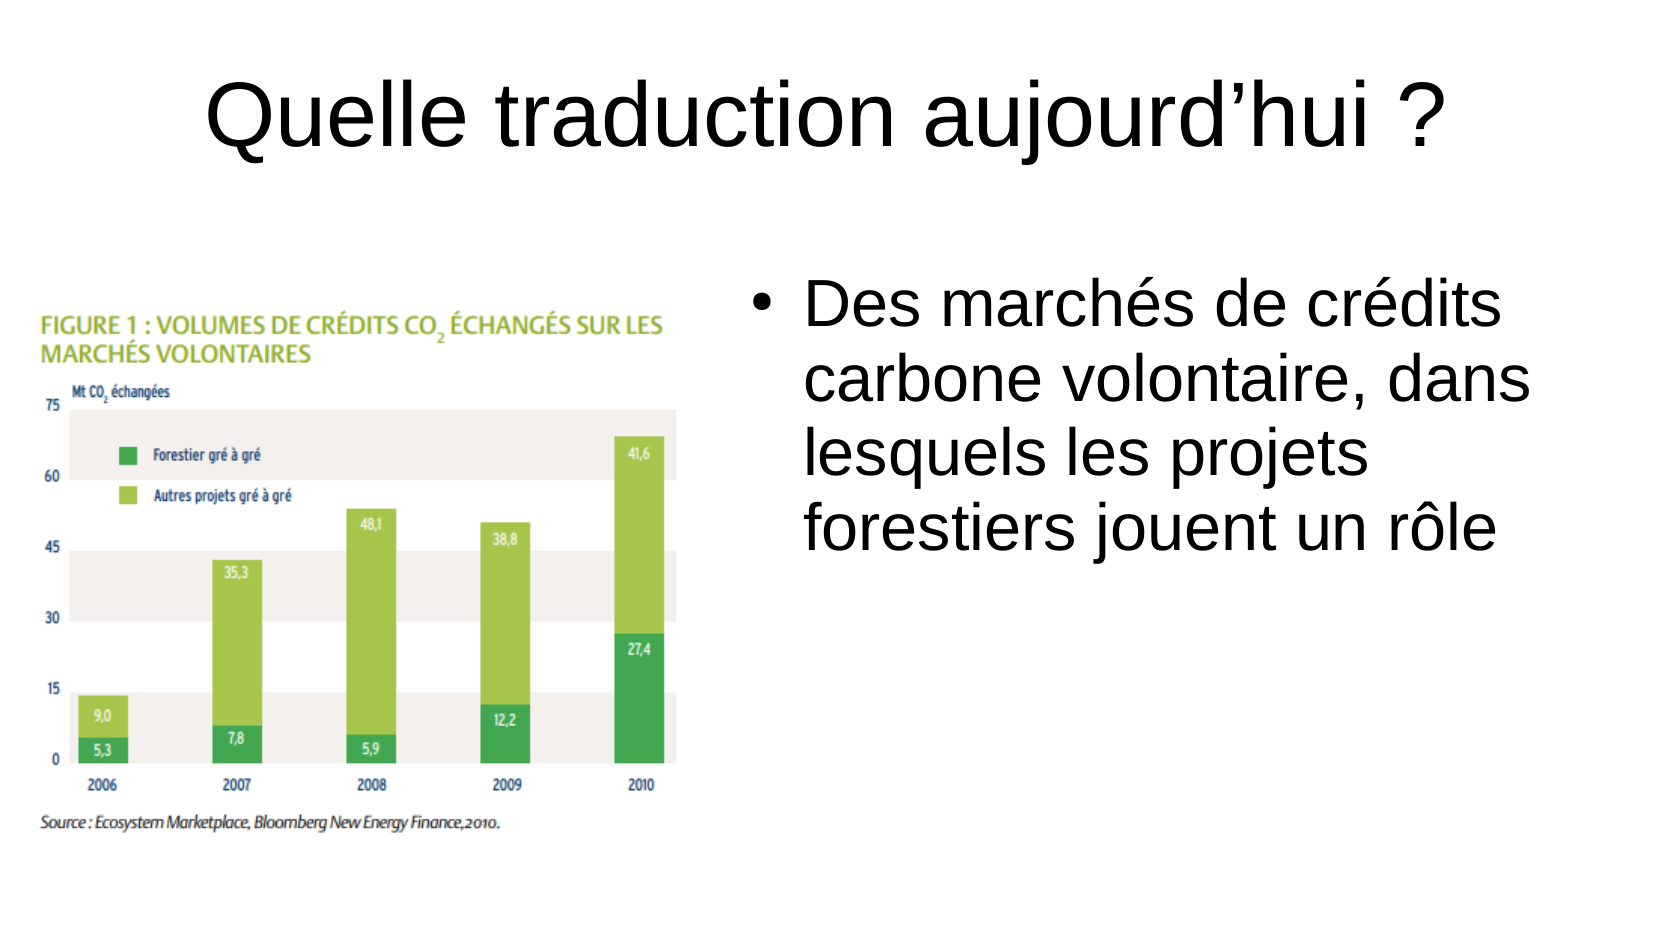

# Quelle traduction aujourd’hui ?
Des marchés de crédits carbone volontaire, dans lesquels les projets forestiers jouent un rôle